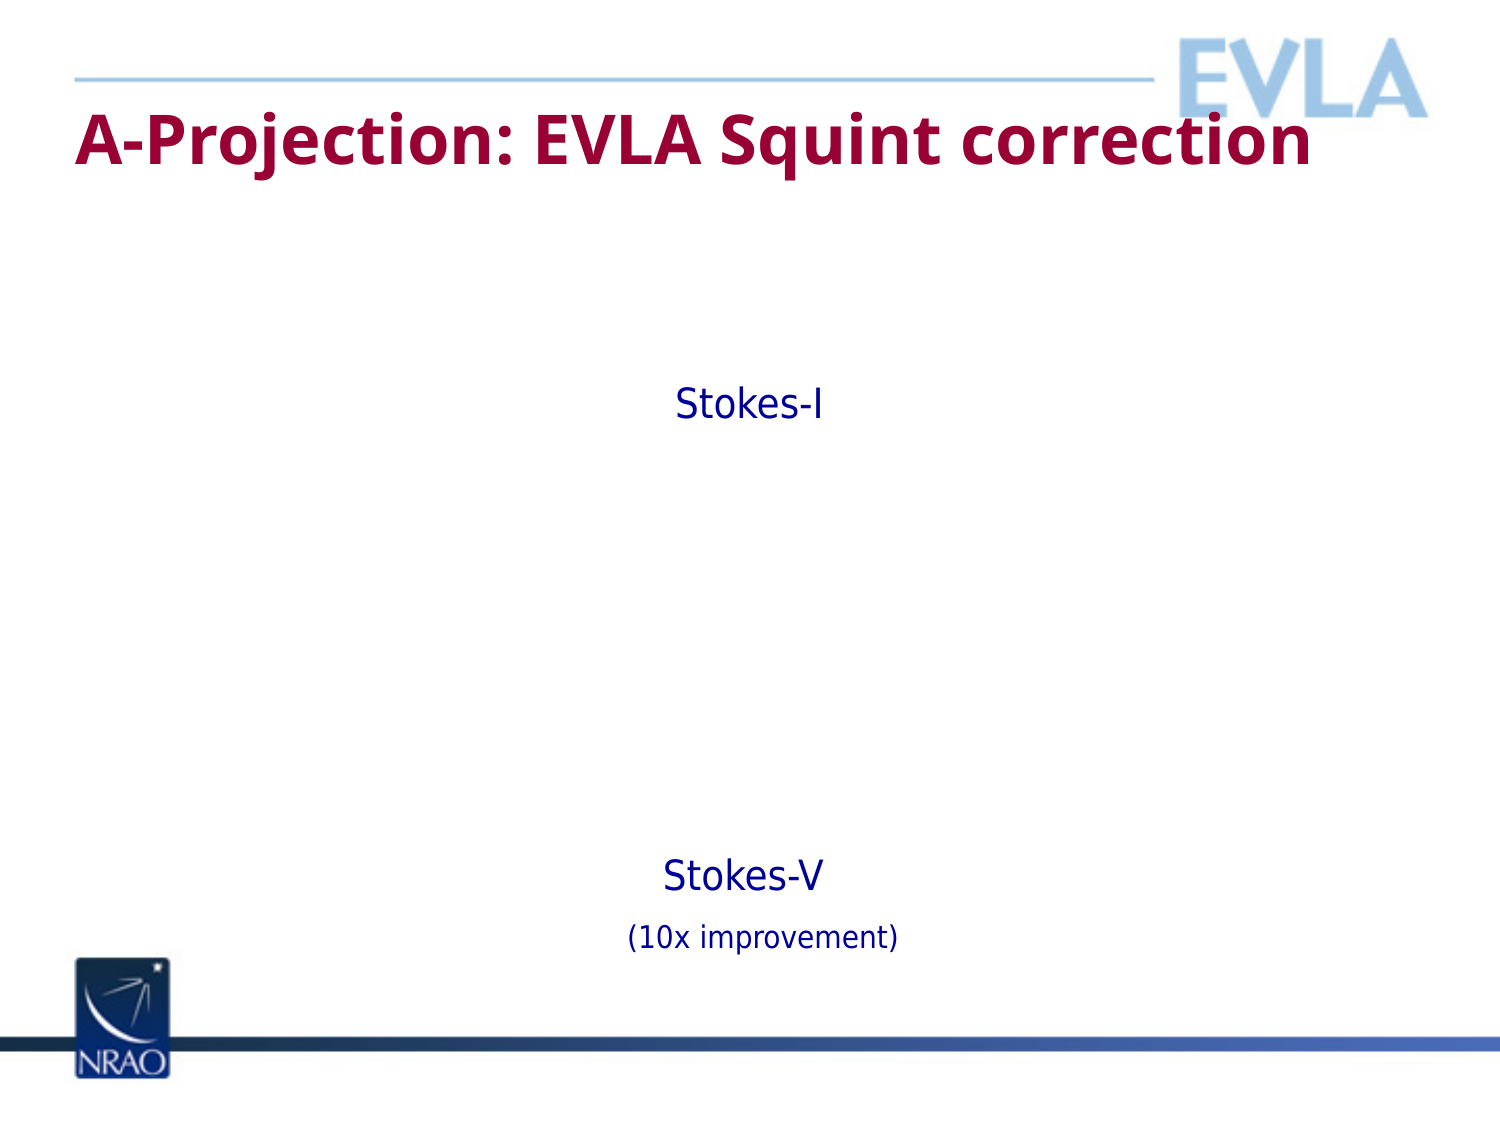

A-Projection: EVLA Squint correction
# Stokes-I
 Stokes-V
 (10x improvement)